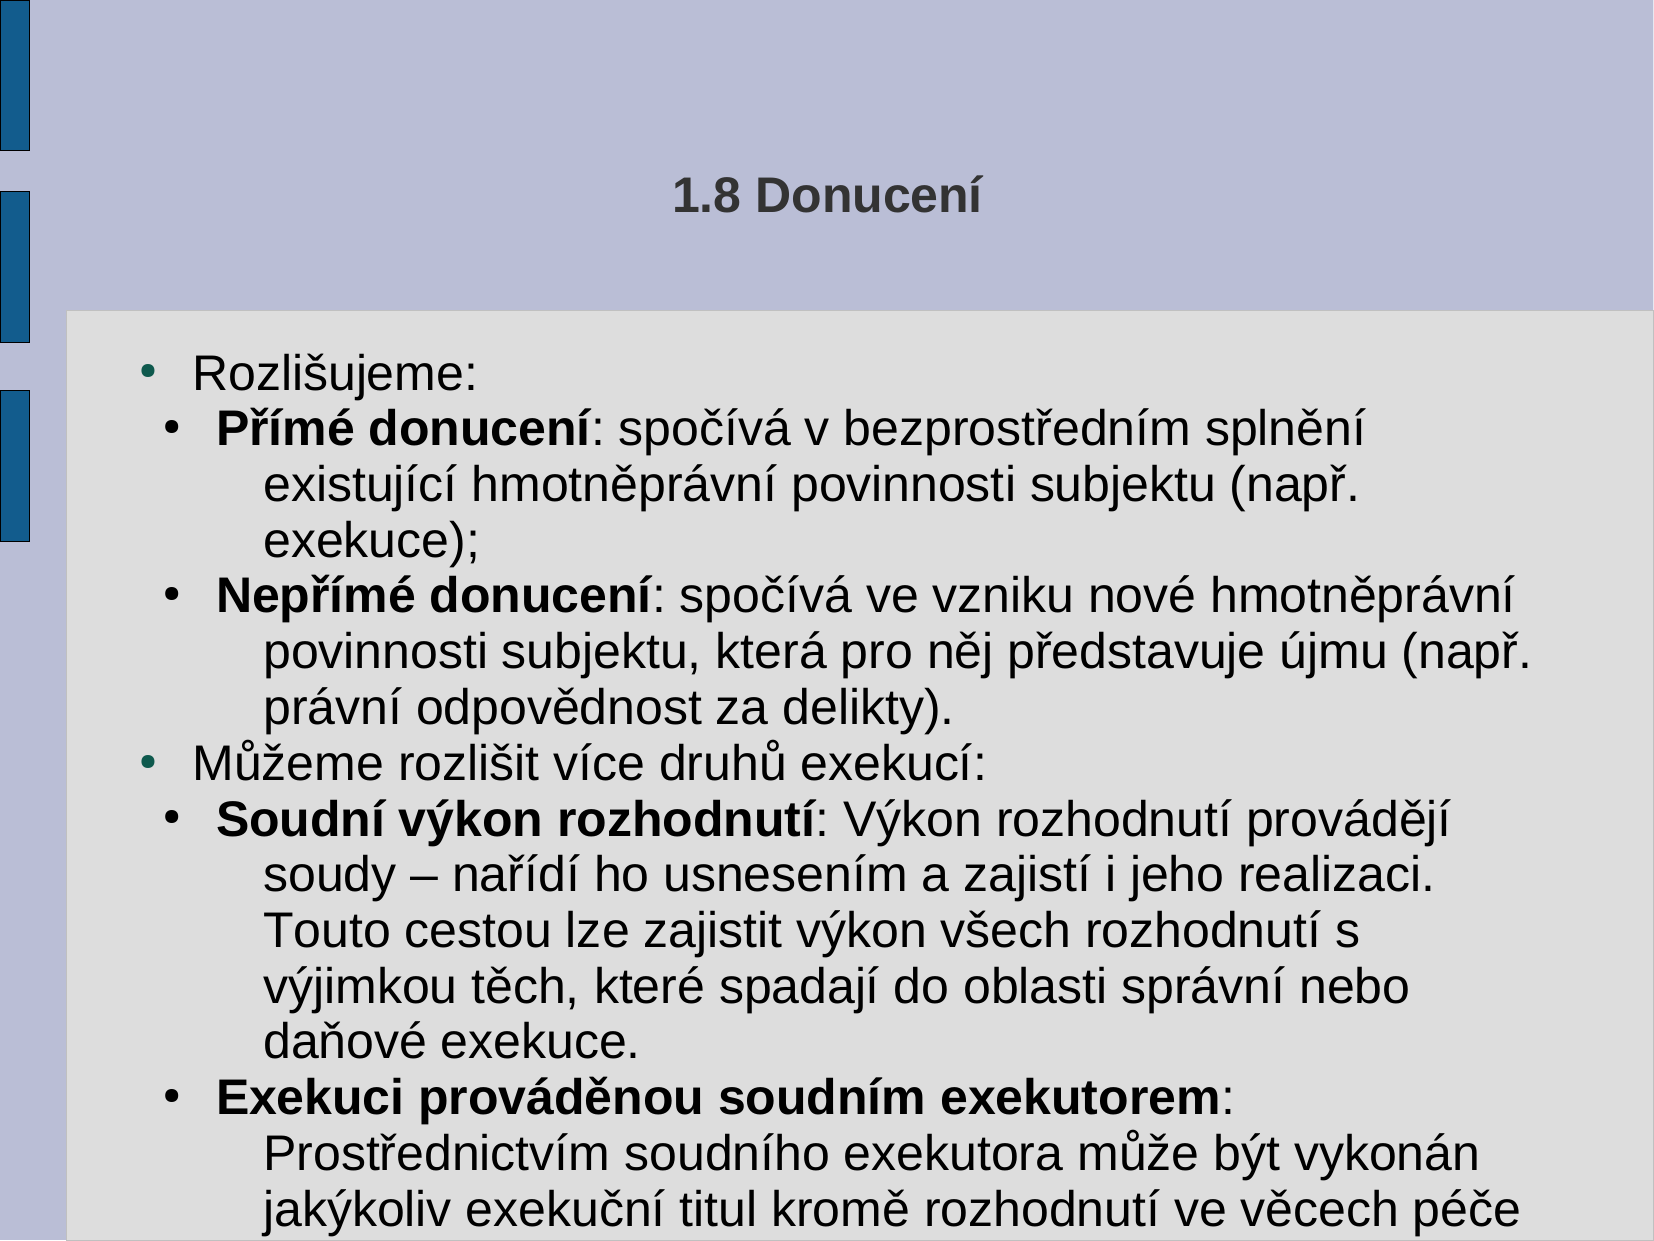

# 1.8 Donucení
Rozlišujeme:
Přímé donucení: spočívá v bezprostředním splnění existující hmotněprávní povinnosti subjektu (např. exekuce);
Nepřímé donucení: spočívá ve vzniku nové hmotněprávní povinnosti subjektu, která pro něj představuje újmu (např. právní odpovědnost za delikty).
Můžeme rozlišit více druhů exekucí:
Soudní výkon rozhodnutí: Výkon rozhodnutí provádějí soudy – nařídí ho usnesením a zajistí i jeho realizaci. Touto cestou lze zajistit výkon všech rozhodnutí s výjimkou těch, které spadají do oblasti správní nebo daňové exekuce.
Exekuci prováděnou soudním exekutorem: Prostřednictvím soudního exekutora může být vykonán jakýkoliv exekuční titul kromě rozhodnutí ve věcech péče